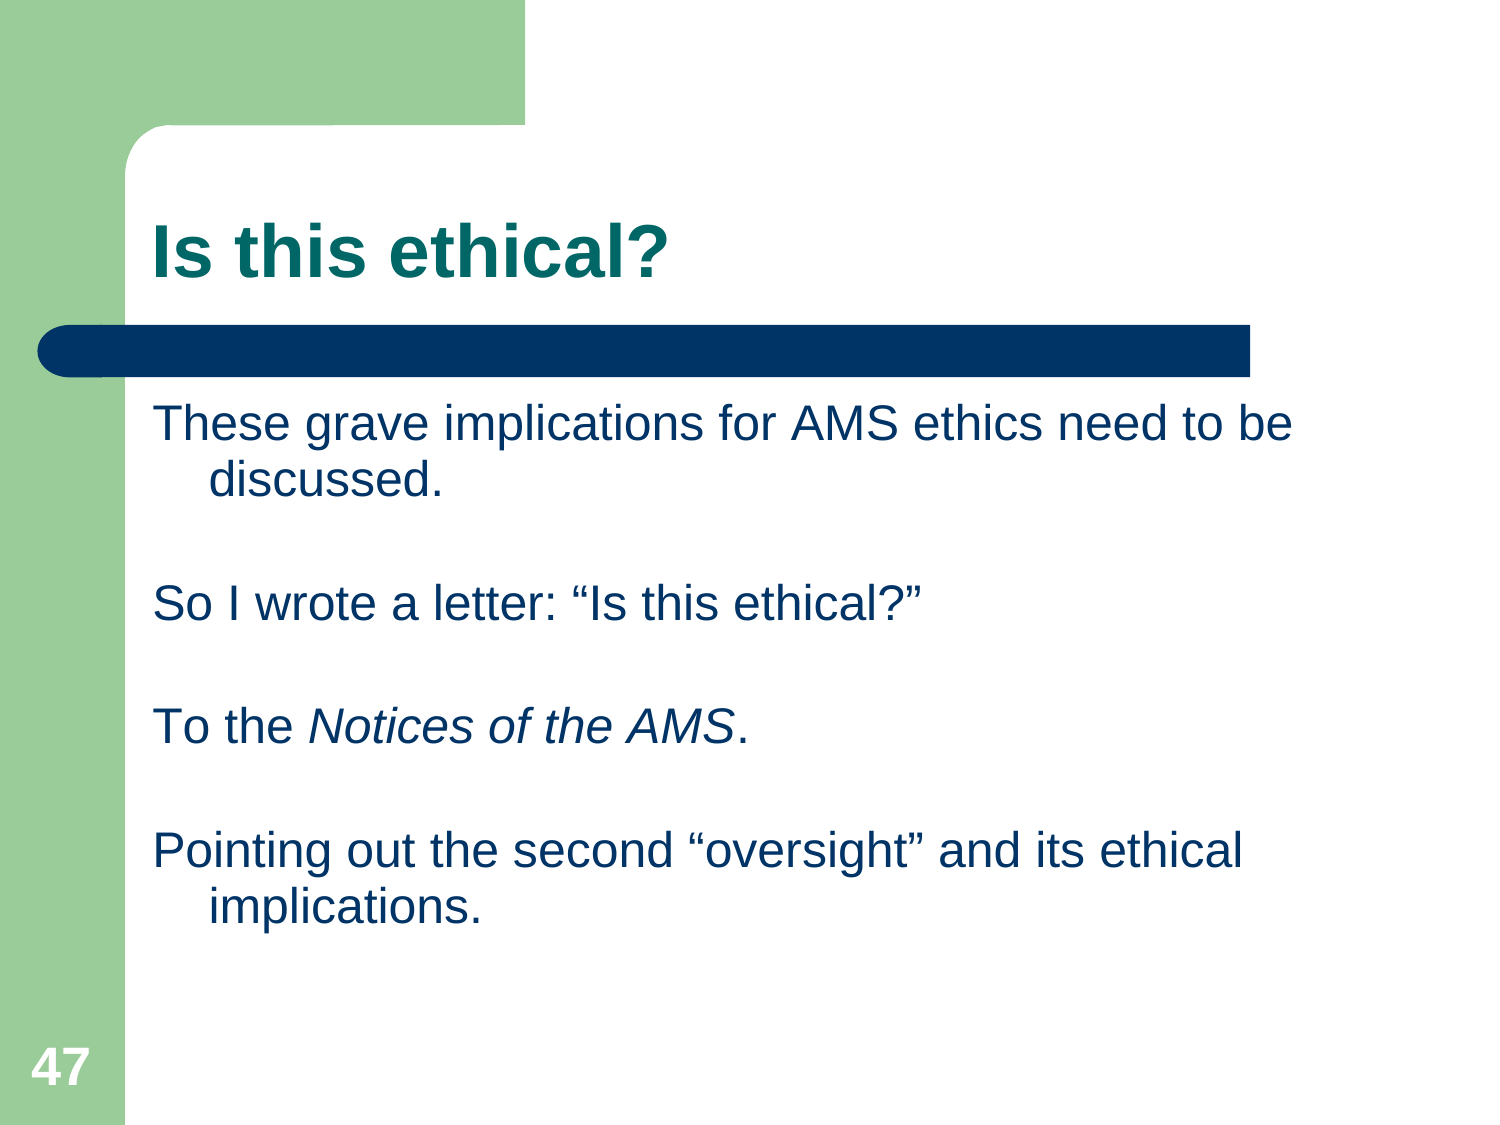

# Is this ethical?
These grave implications for AMS ethics need to be discussed.
So I wrote a letter: “Is this ethical?”
To the Notices of the AMS.
Pointing out the second “oversight” and its ethical implications.
47